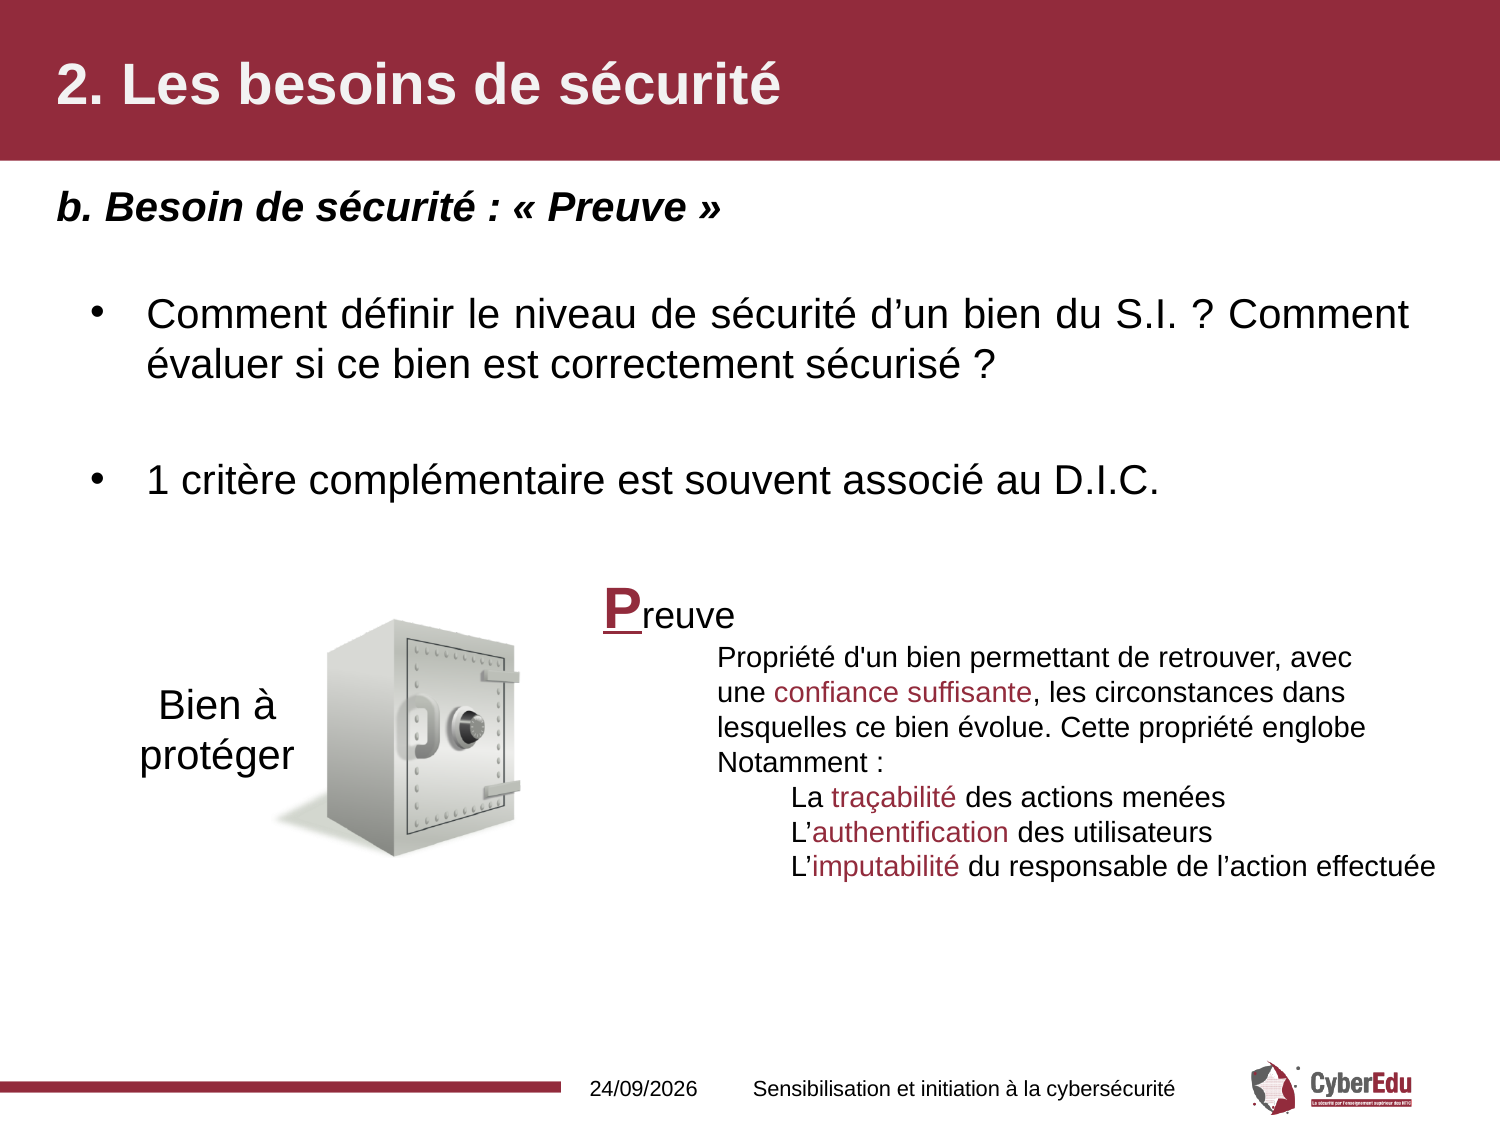

# 2. Les besoins de sécurité
b. Besoin de sécurité : « Preuve »
Comment définir le niveau de sécurité d’un bien du S.I. ? Comment évaluer si ce bien est correctement sécurisé ?
1 critère complémentaire est souvent associé au D.I.C.
Preuve
Propriété d'un bien permettant de retrouver, avec
une confiance suffisante, les circonstances dans
lesquelles ce bien évolue. Cette propriété englobe
Notamment :
	La traçabilité des actions menées
	L’authentification des utilisateurs
	L’imputabilité du responsable de l’action effectuée
Bien à
protéger
Sensibilisation et initiation à la cybersécurité